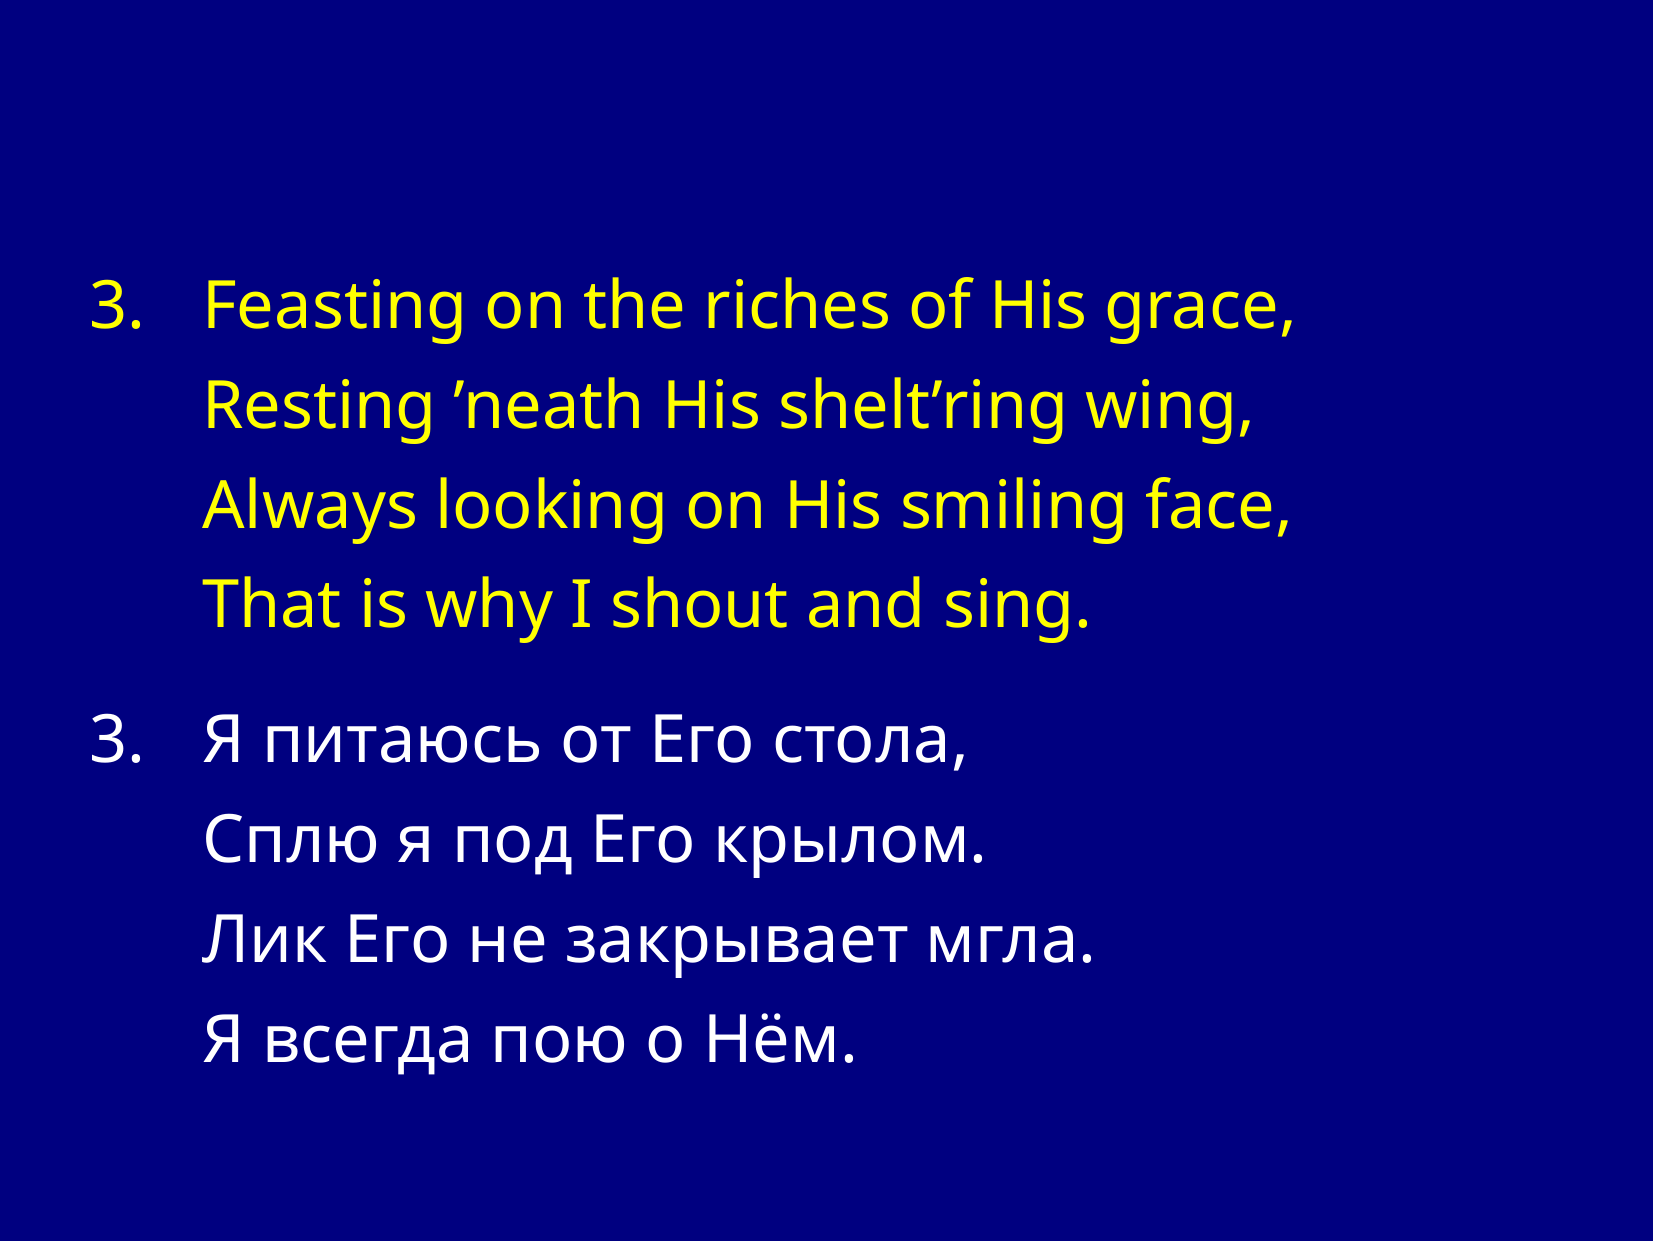

3.	Feasting on the riches of His grace,
	Resting ’neath His shelt’ring wing,
	Always looking on His smiling face,
	That is why I shout and sing.
3.	Я питаюсь от Его стола,
	Сплю я под Его крылом.
	Лик Его не закрывает мгла.
	Я всегда пою о Нём.